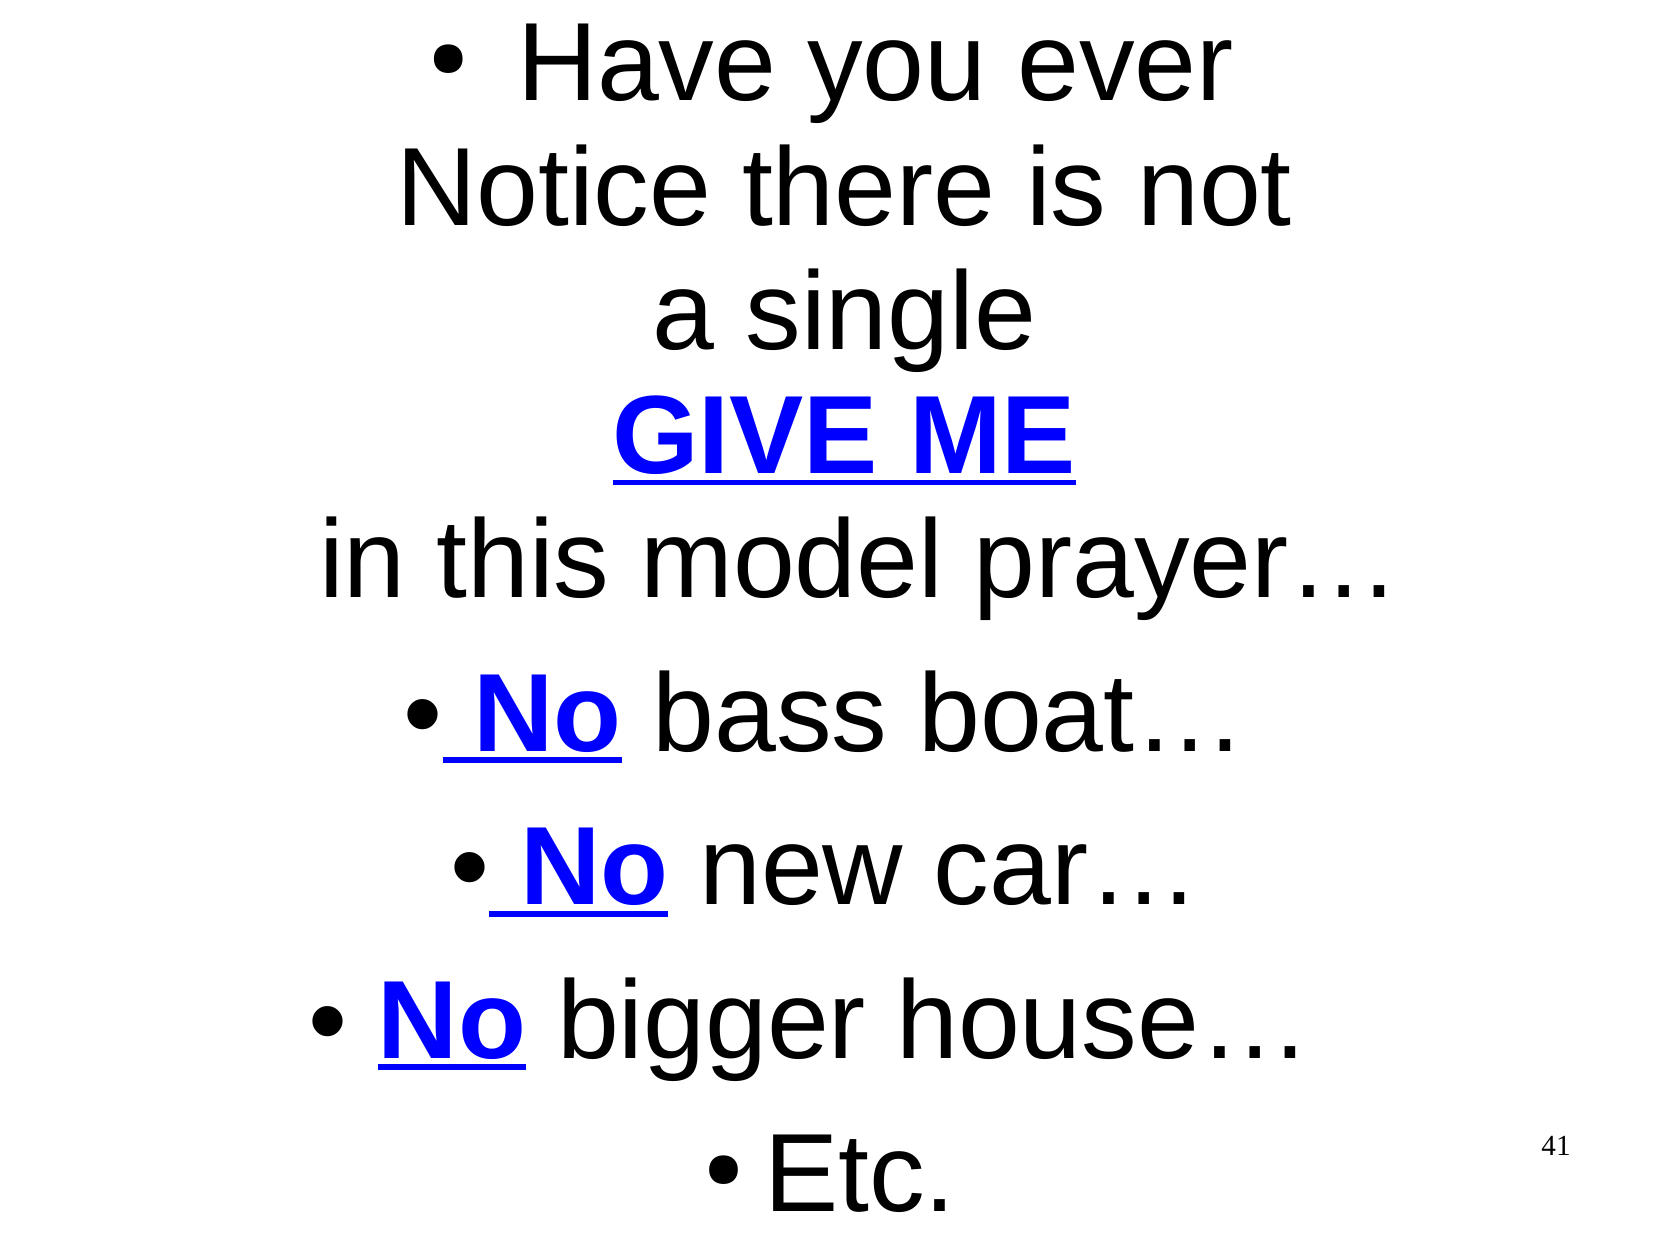

# Have you ever Notice there is not a single  GIVE ME  in this model prayer…
• No bass boat…
• No new car…
• No bigger house…
Etc.
41